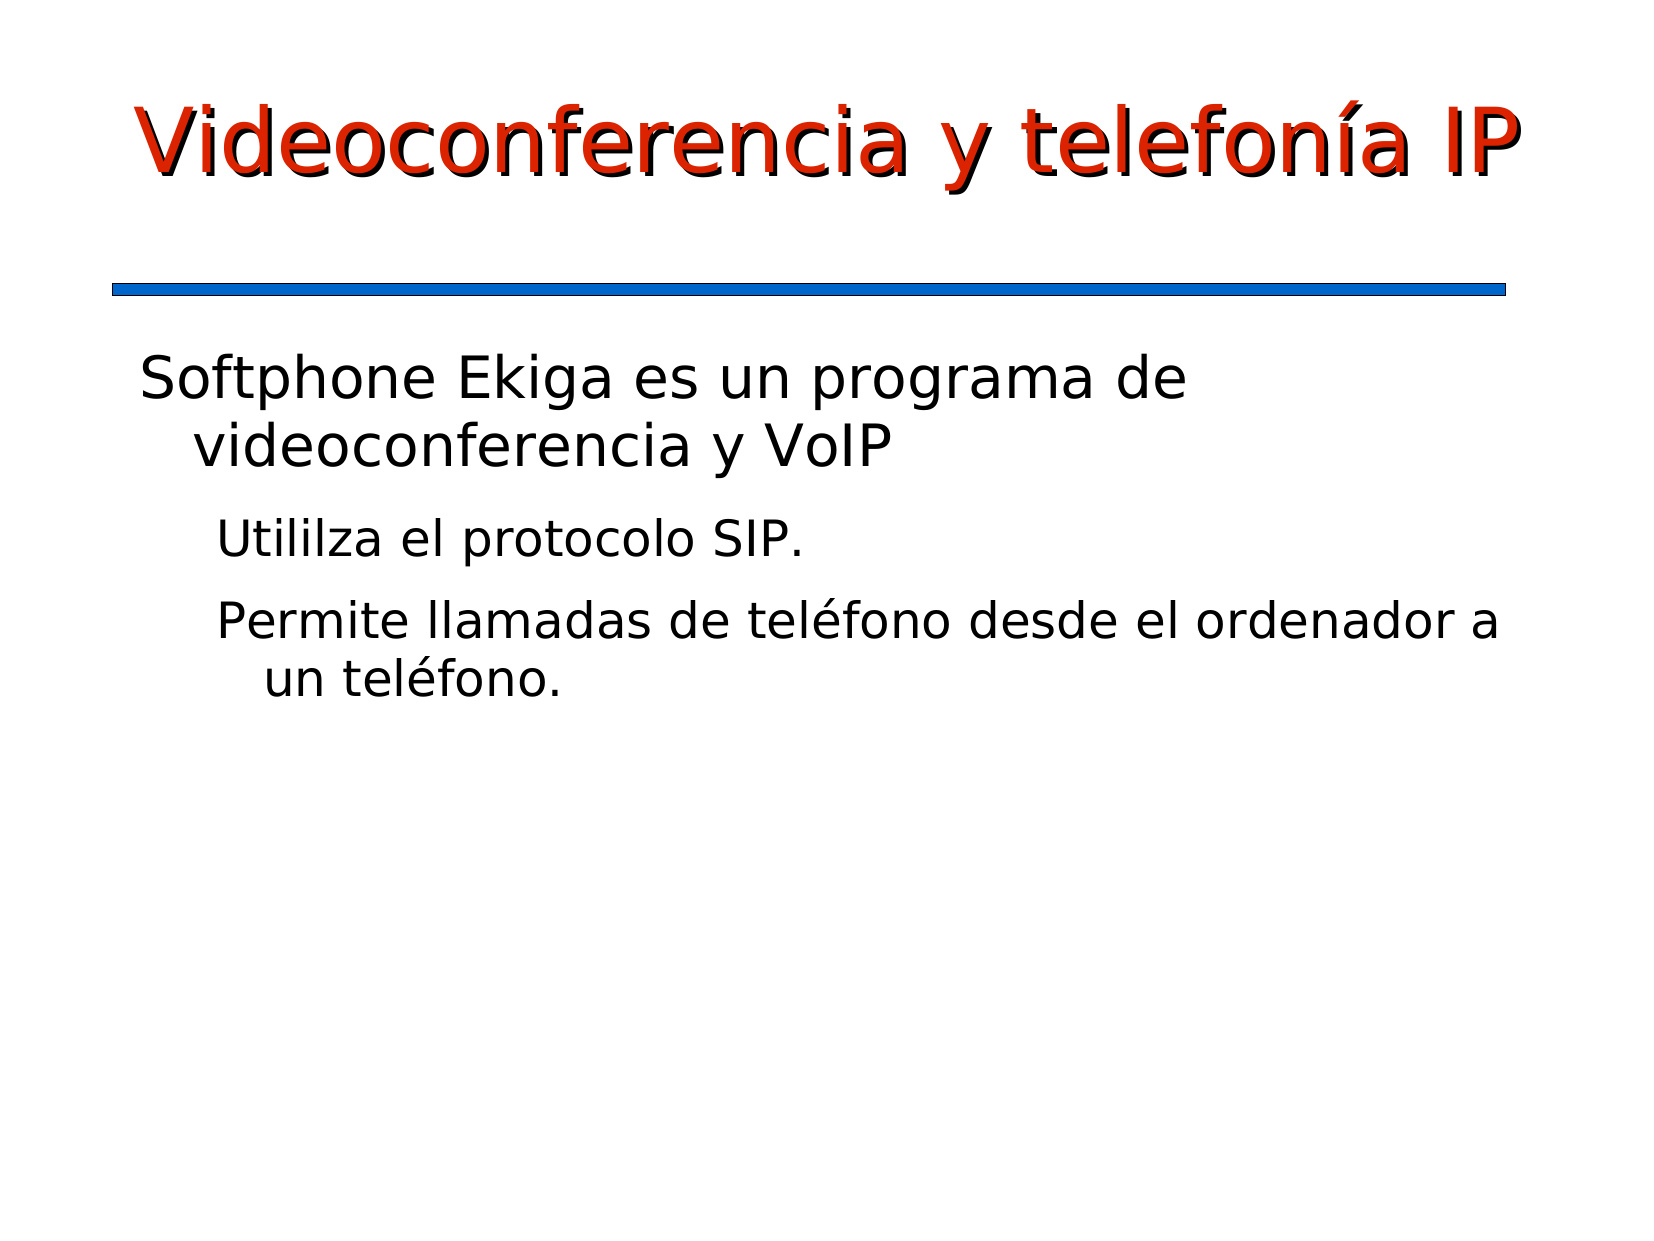

# Videoconferencia y telefonía IP
Softphone Ekiga es un programa de videoconferencia y VoIP
Utililza el protocolo SIP.
Permite llamadas de teléfono desde el ordenador a un teléfono.